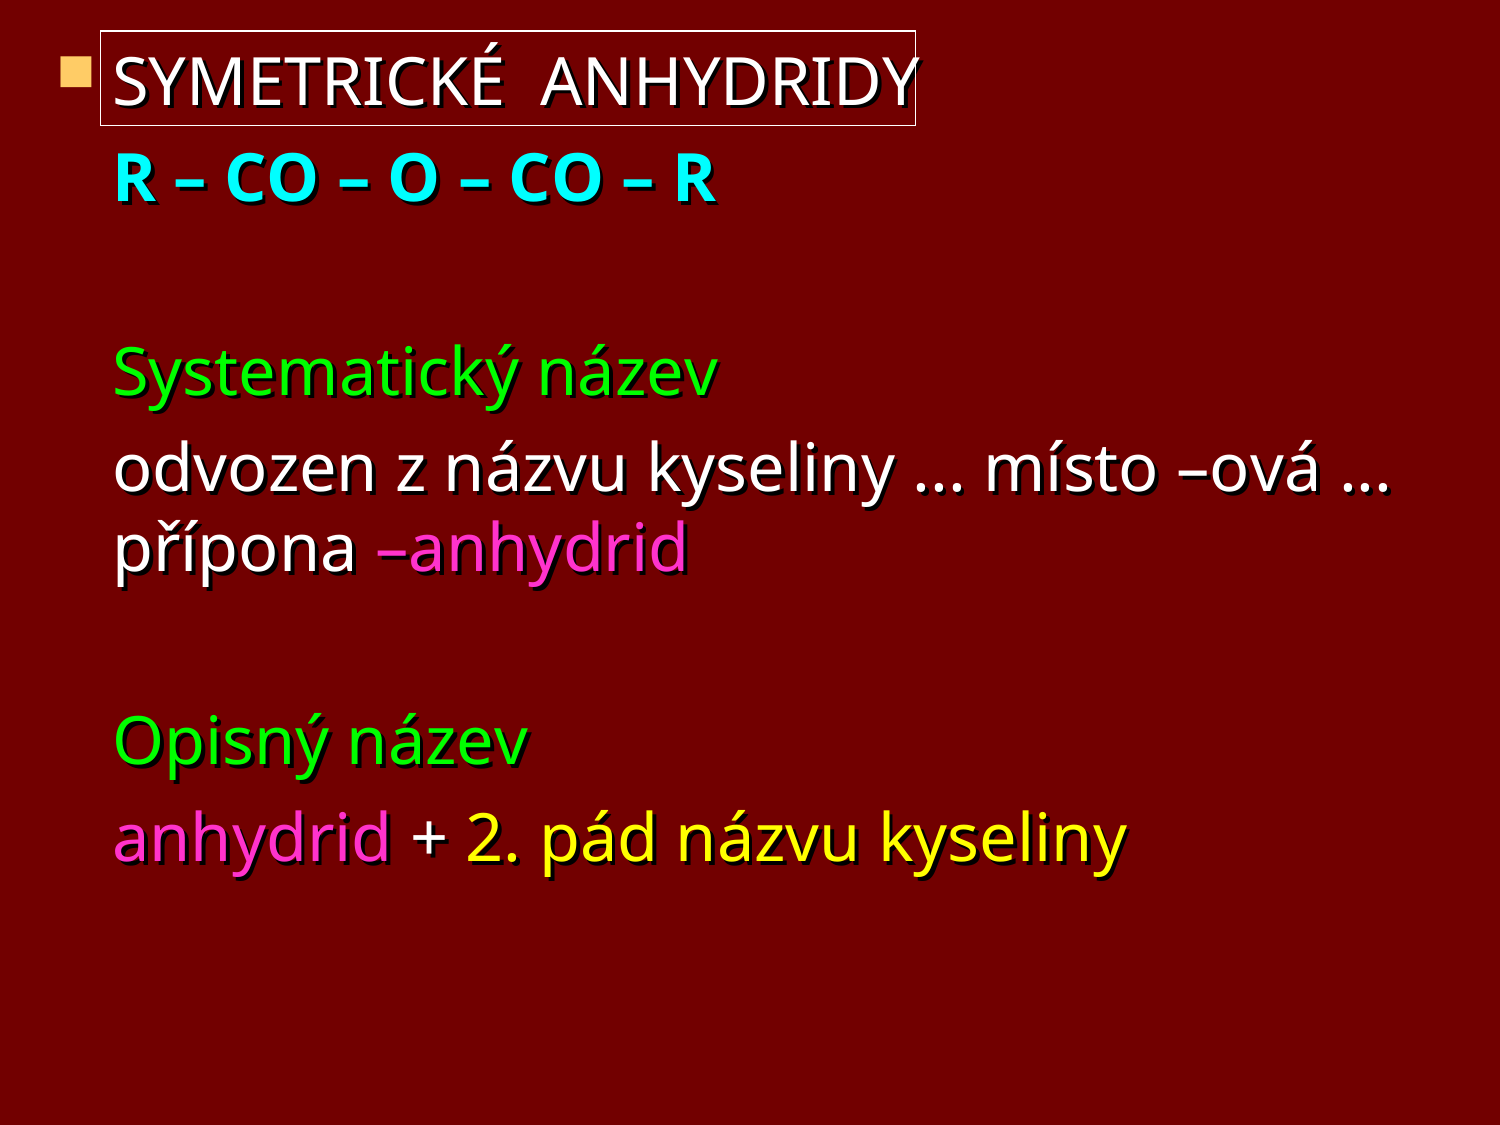

#
SYMETRICKÉ ANHYDRIDY
	R – CO – O – CO – R
	Systematický název
 	odvozen z názvu kyseliny ... místo –ová ... přípona –anhydrid
	Opisný název
	anhydrid + 2. pád názvu kyseliny